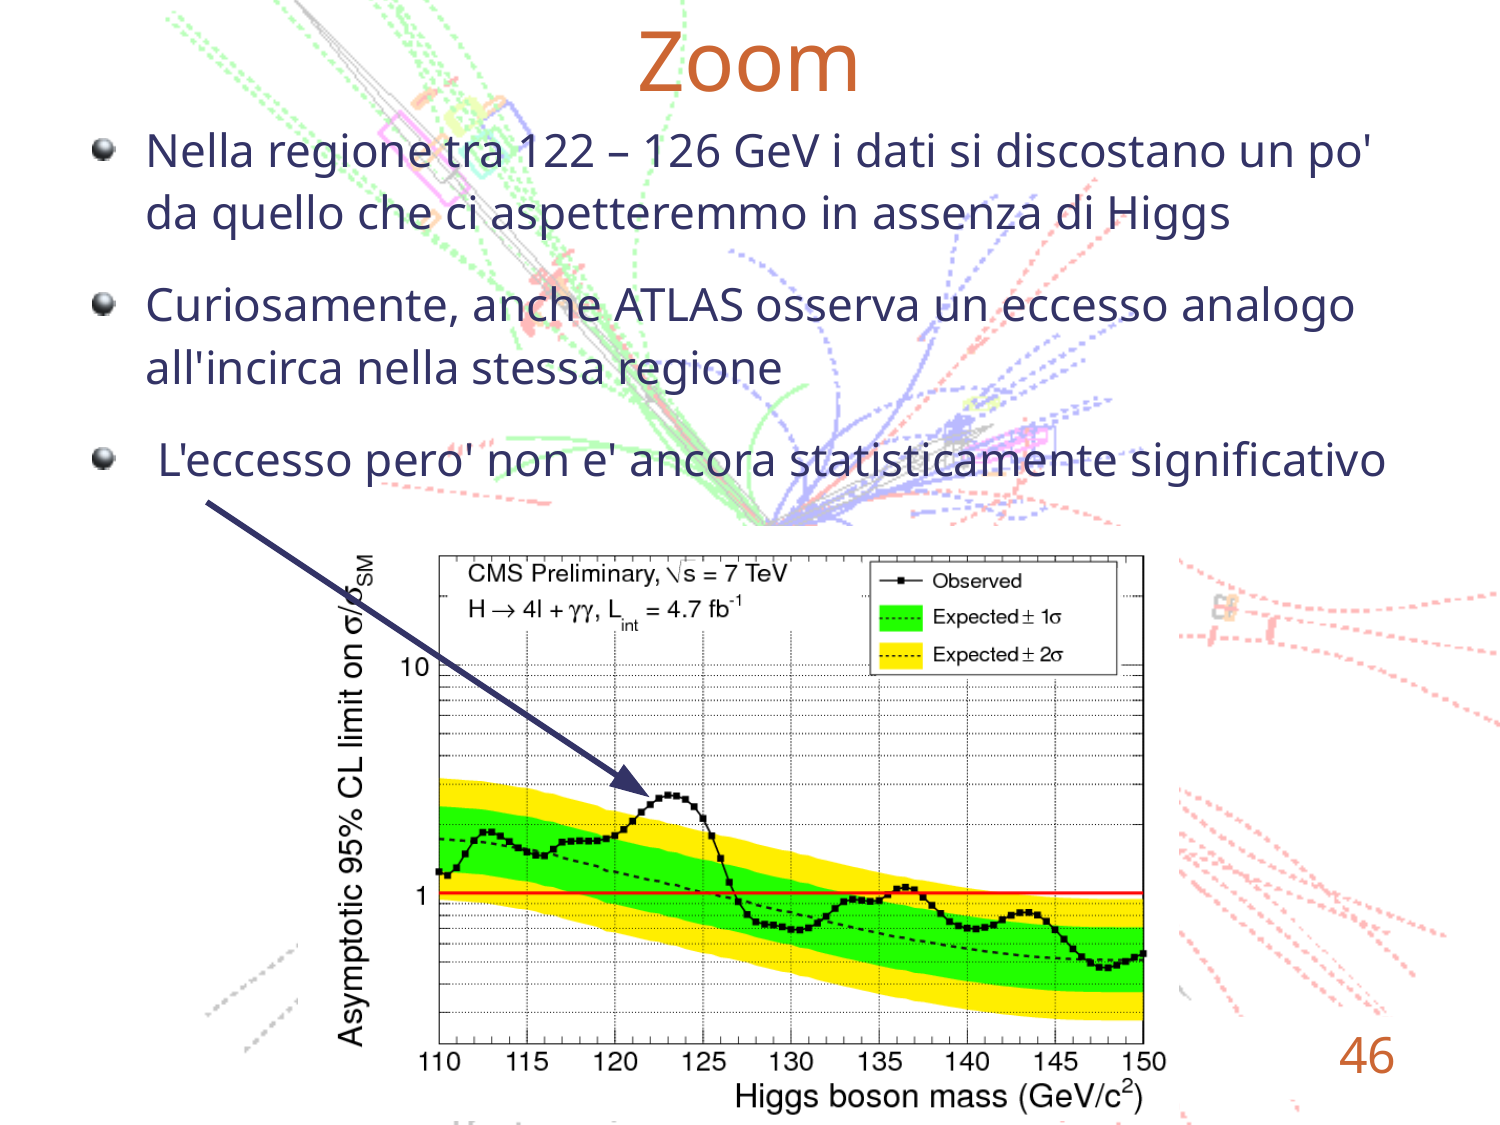

# Zoom
Nella regione tra 122 – 126 GeV i dati si discostano un po' da quello che ci aspetteremmo in assenza di Higgs
Curiosamente, anche ATLAS osserva un eccesso analogo all'incirca nella stessa regione
 L'eccesso pero' non e' ancora statisticamente significativo
46